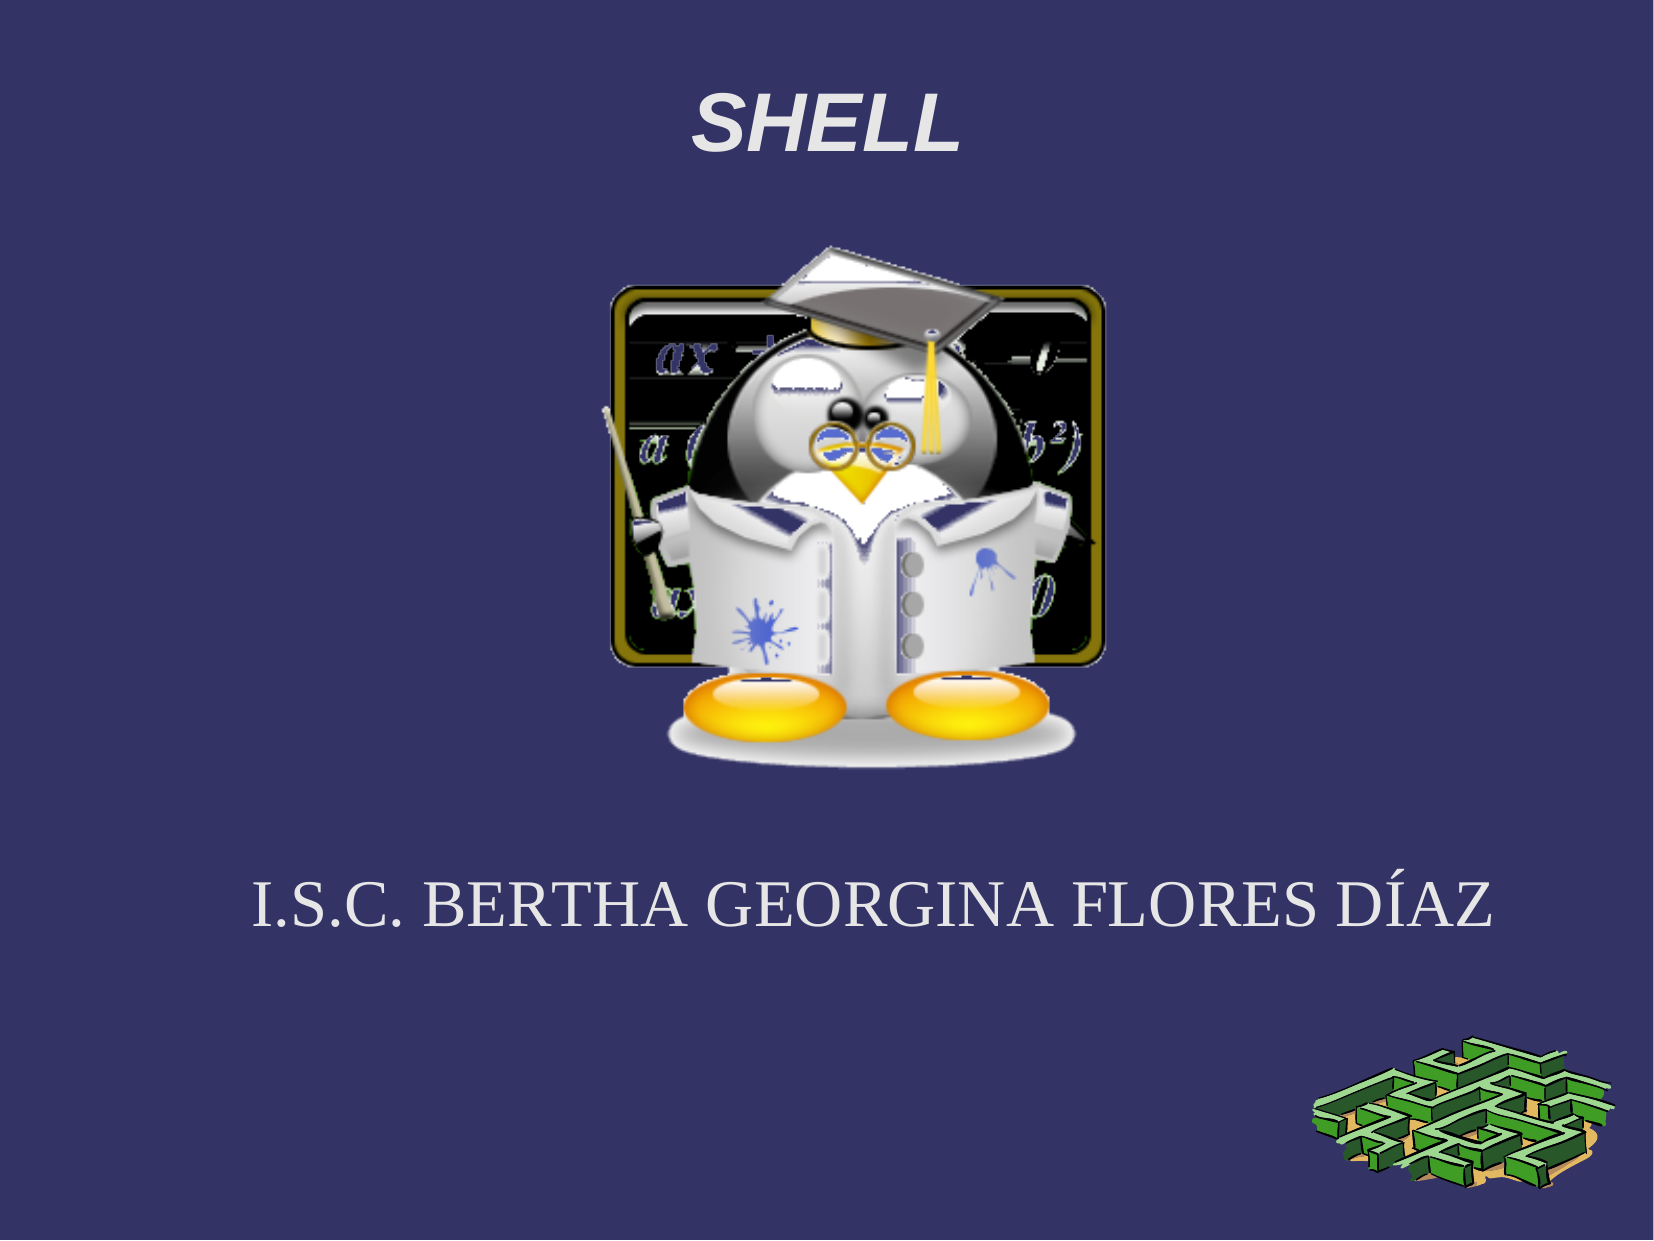

# SHELL
I.S.C. BERTHA GEORGINA FLORES DÍAZ